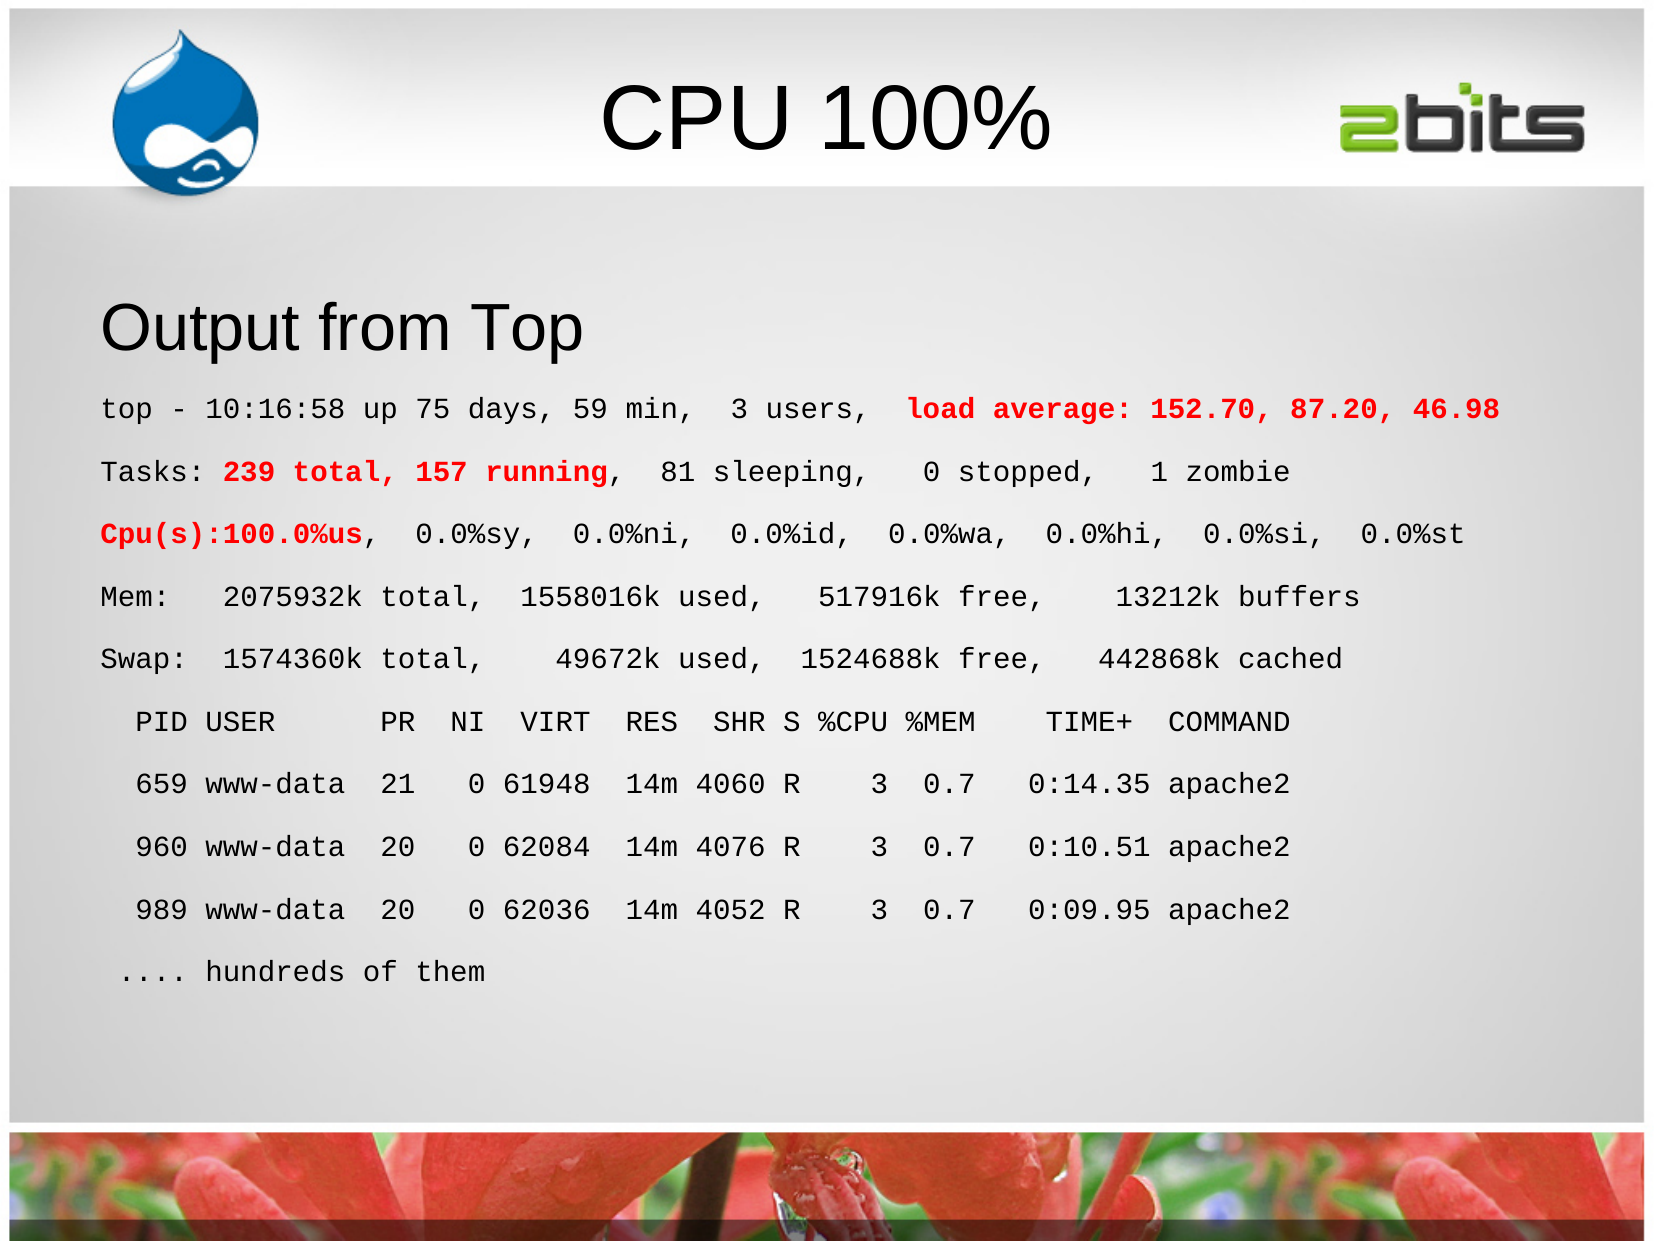

# CPU 100%
Output from Top
top - 10:16:58 up 75 days, 59 min, 3 users, load average: 152.70, 87.20, 46.98
Tasks: 239 total, 157 running, 81 sleeping, 0 stopped, 1 zombie
Cpu(s):100.0%us, 0.0%sy, 0.0%ni, 0.0%id, 0.0%wa, 0.0%hi, 0.0%si, 0.0%st
Mem: 2075932k total, 1558016k used, 517916k free, 13212k buffers
Swap: 1574360k total, 49672k used, 1524688k free, 442868k cached
 PID USER PR NI VIRT RES SHR S %CPU %MEM TIME+ COMMAND
 659 www-data 21 0 61948 14m 4060 R 3 0.7 0:14.35 apache2
 960 www-data 20 0 62084 14m 4076 R 3 0.7 0:10.51 apache2
 989 www-data 20 0 62036 14m 4052 R 3 0.7 0:09.95 apache2
 .... hundreds of them